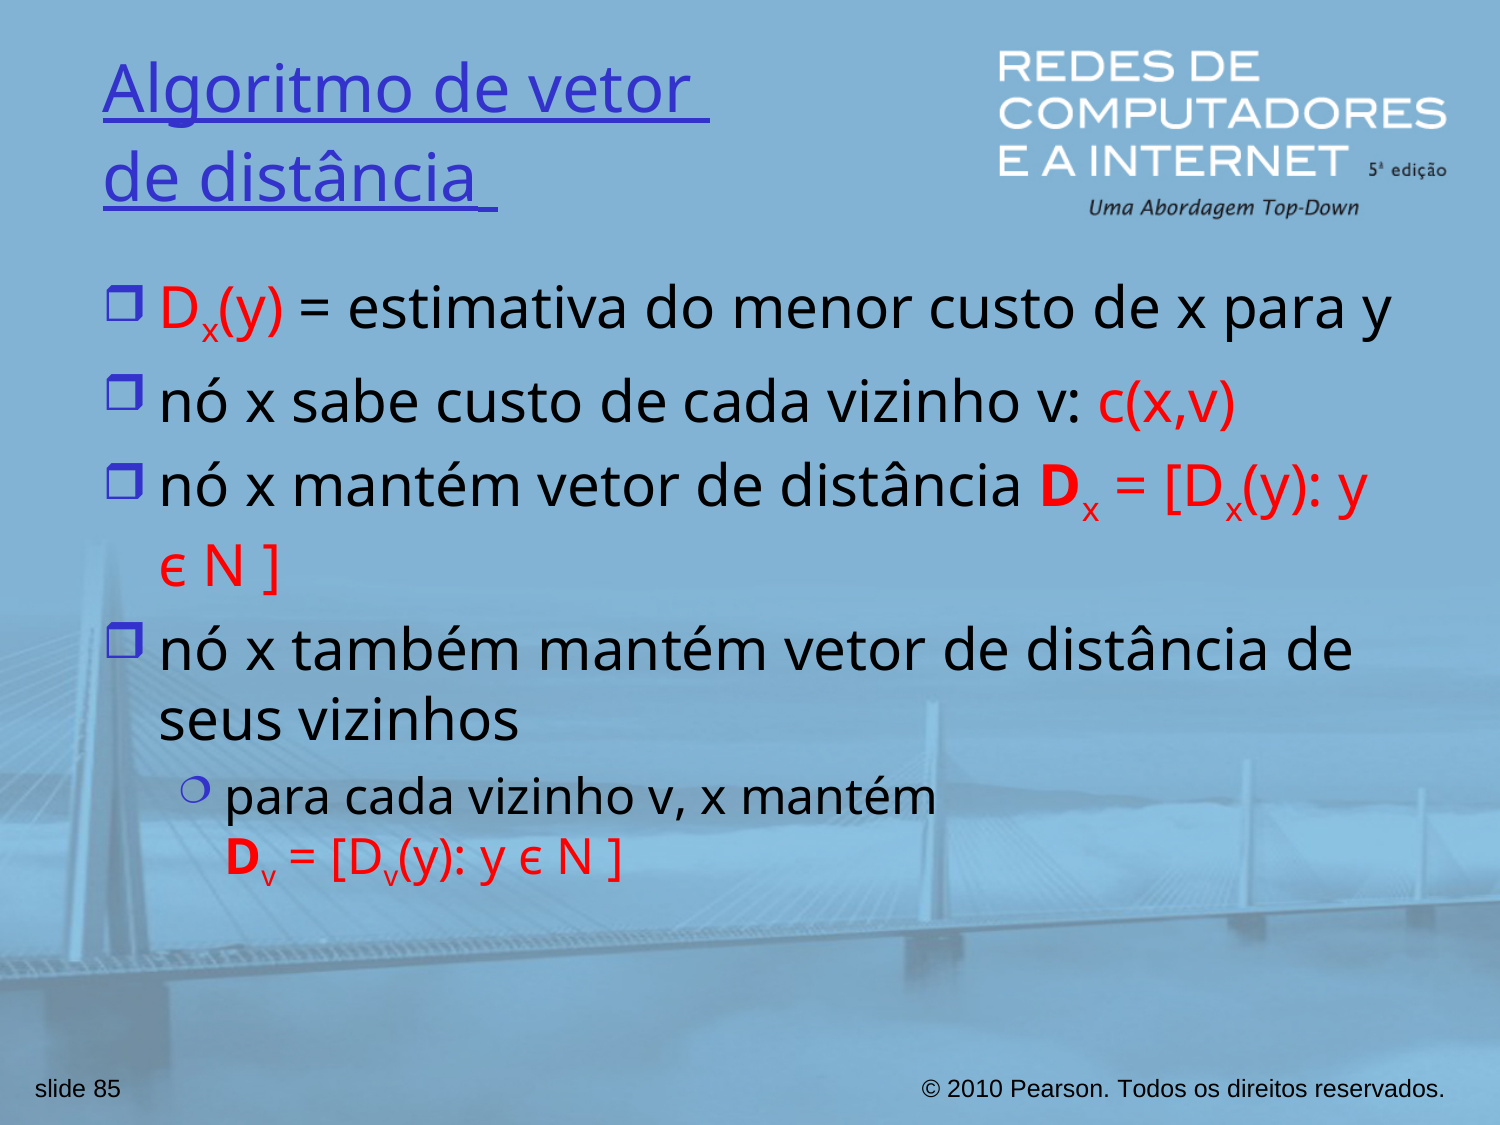

# Algoritmo de vetor de distância
Dx(y) = estimativa do menor custo de x para y
nó x sabe custo de cada vizinho v: c(x,v)
nó x mantém vetor de distância Dx = [Dx(y): y є N ]
nó x também mantém vetor de distância de seus vizinhos
para cada vizinho v, x mantém
Dv = [Dv(y): y є N ]